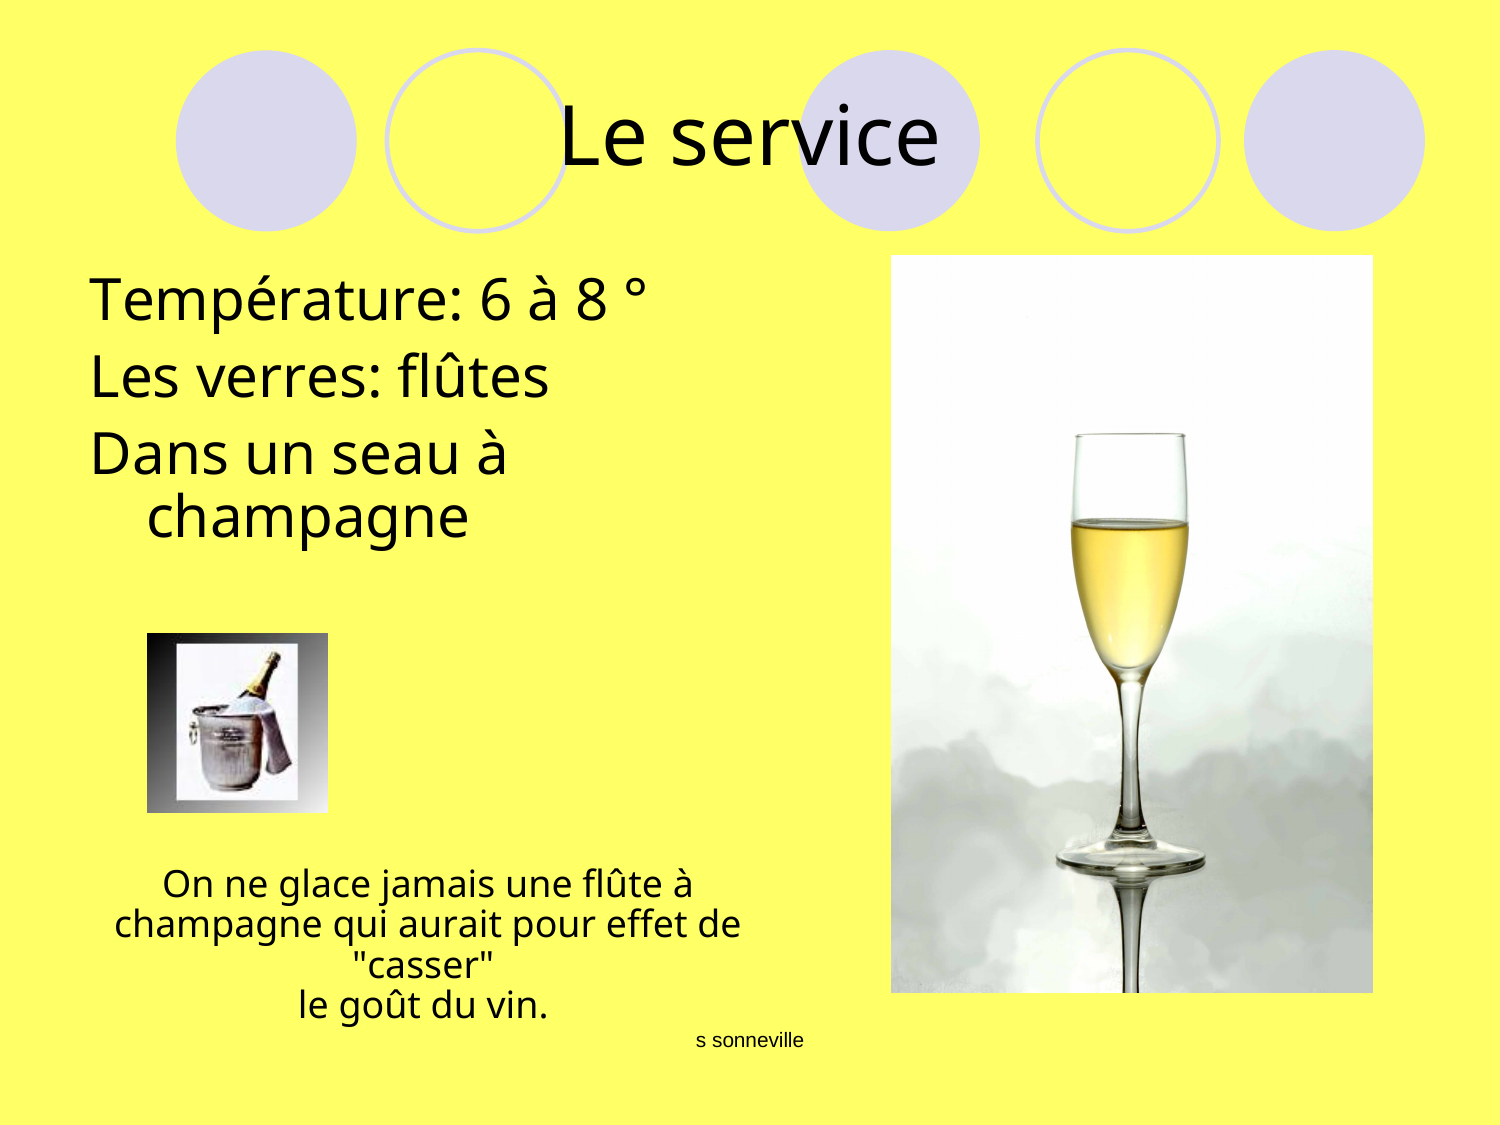

# Le service
Température: 6 à 8 °
Les verres: flûtes
Dans un seau à champagne
On ne glace jamais une flûte à champagne qui aurait pour effet de "casser"
le goût du vin.